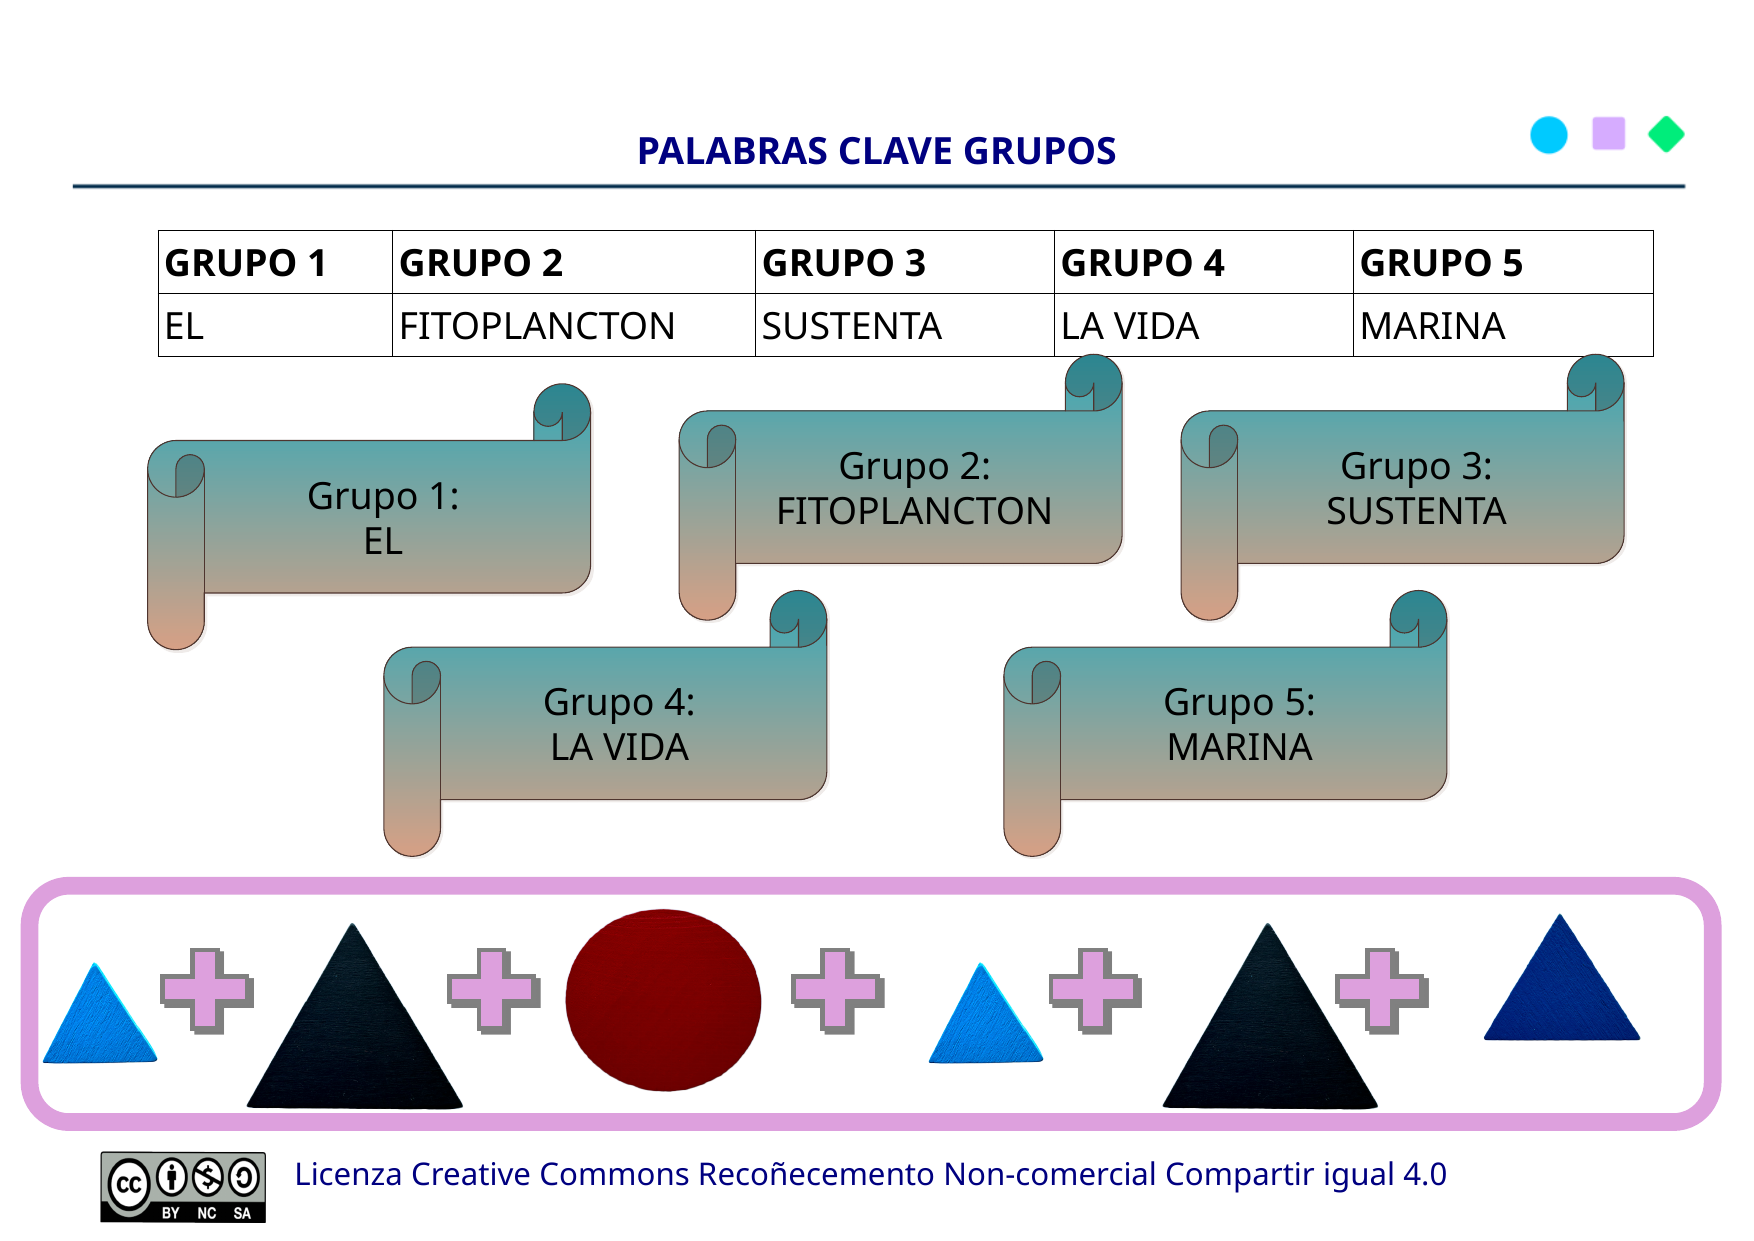

PALABRAS CLAVE GRUPOS
| GRUPO 1 | GRUPO 2 | GRUPO 3 | GRUPO 4 | GRUPO 5 |
| --- | --- | --- | --- | --- |
| EL | FITOPLANCTON | SUSTENTA | LA VIDA | MARINA |
Grupo 2:
FITOPLANCTON
Grupo 3:
SUSTENTA
Grupo 1:
EL
Grupo 4:
LA VIDA
Grupo 5:
MARINA
Licenza Creative Commons Recoñecemento Non-comercial Compartir igual 4.0